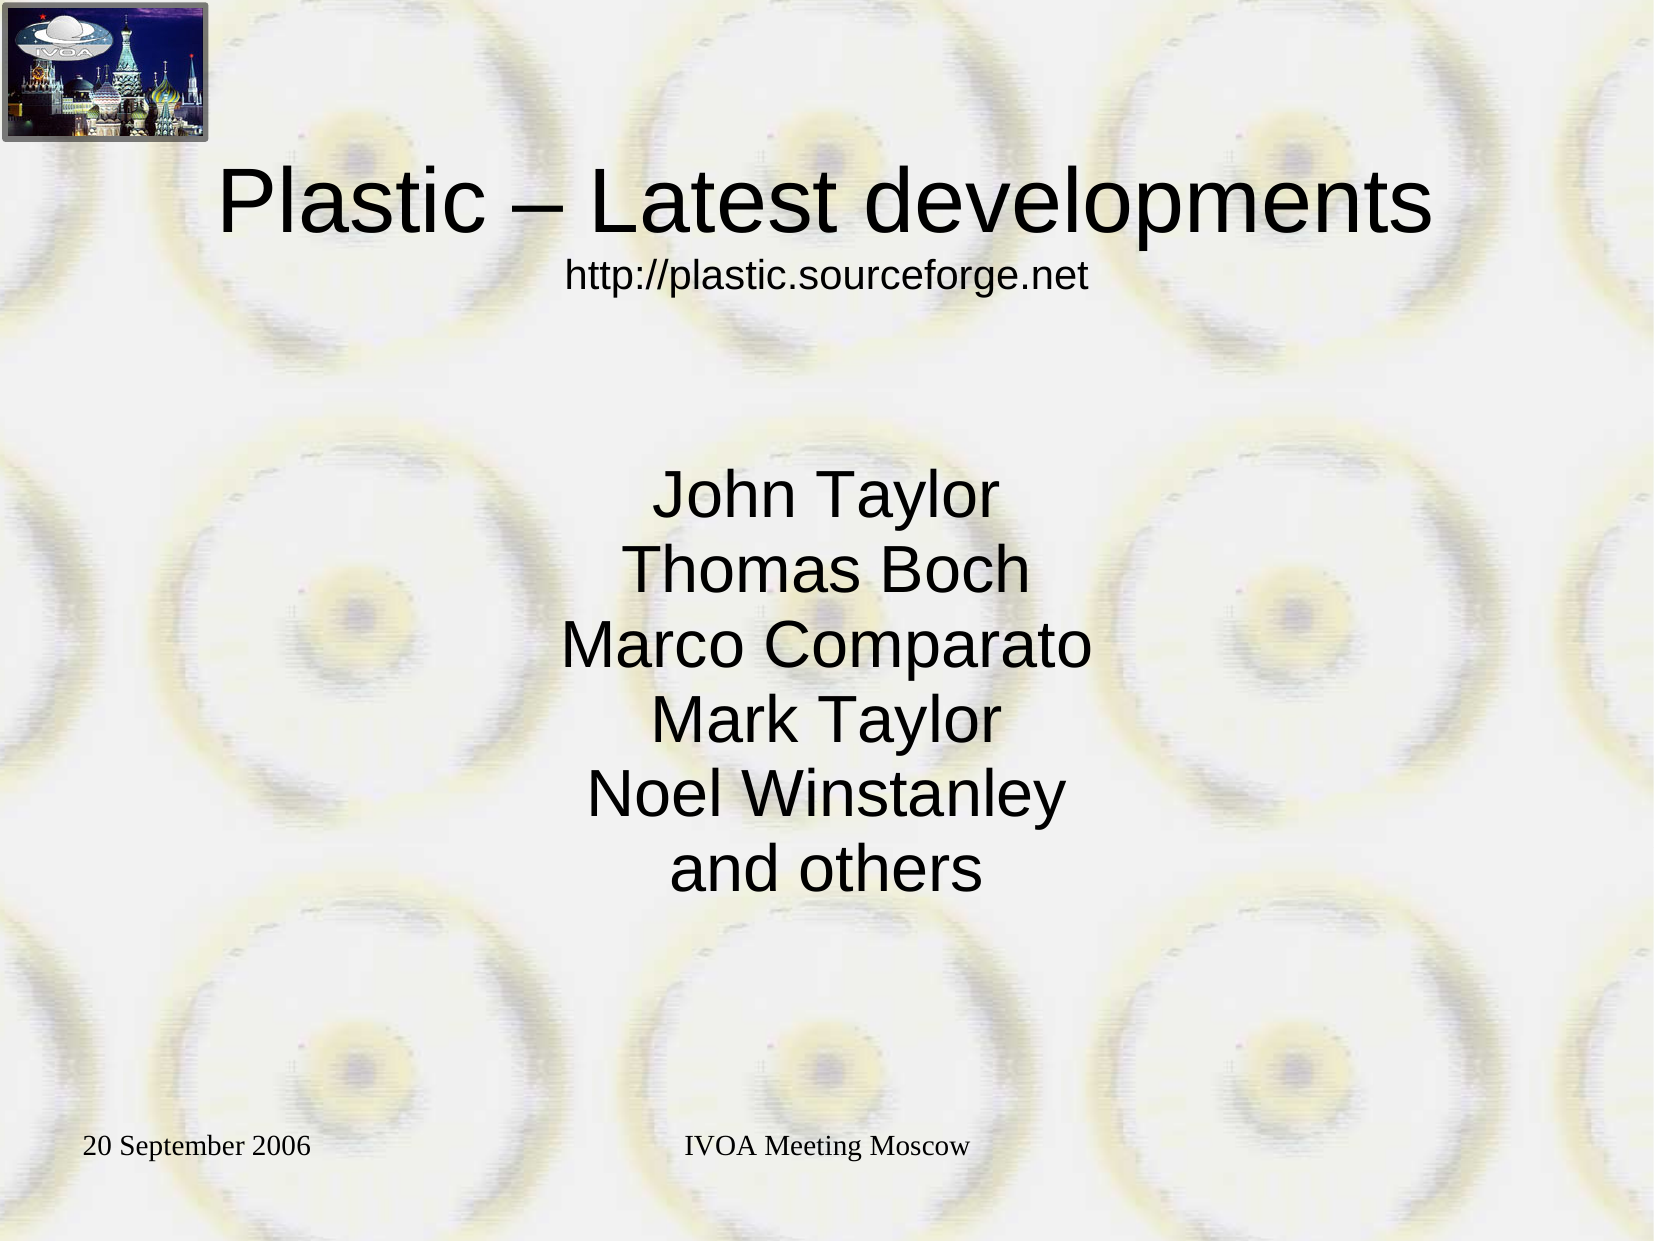

# Plastic – Latest developments http://plastic.sourceforge.net
John Taylor
Thomas Boch
Marco Comparato
Mark Taylor
Noel Winstanley
and others